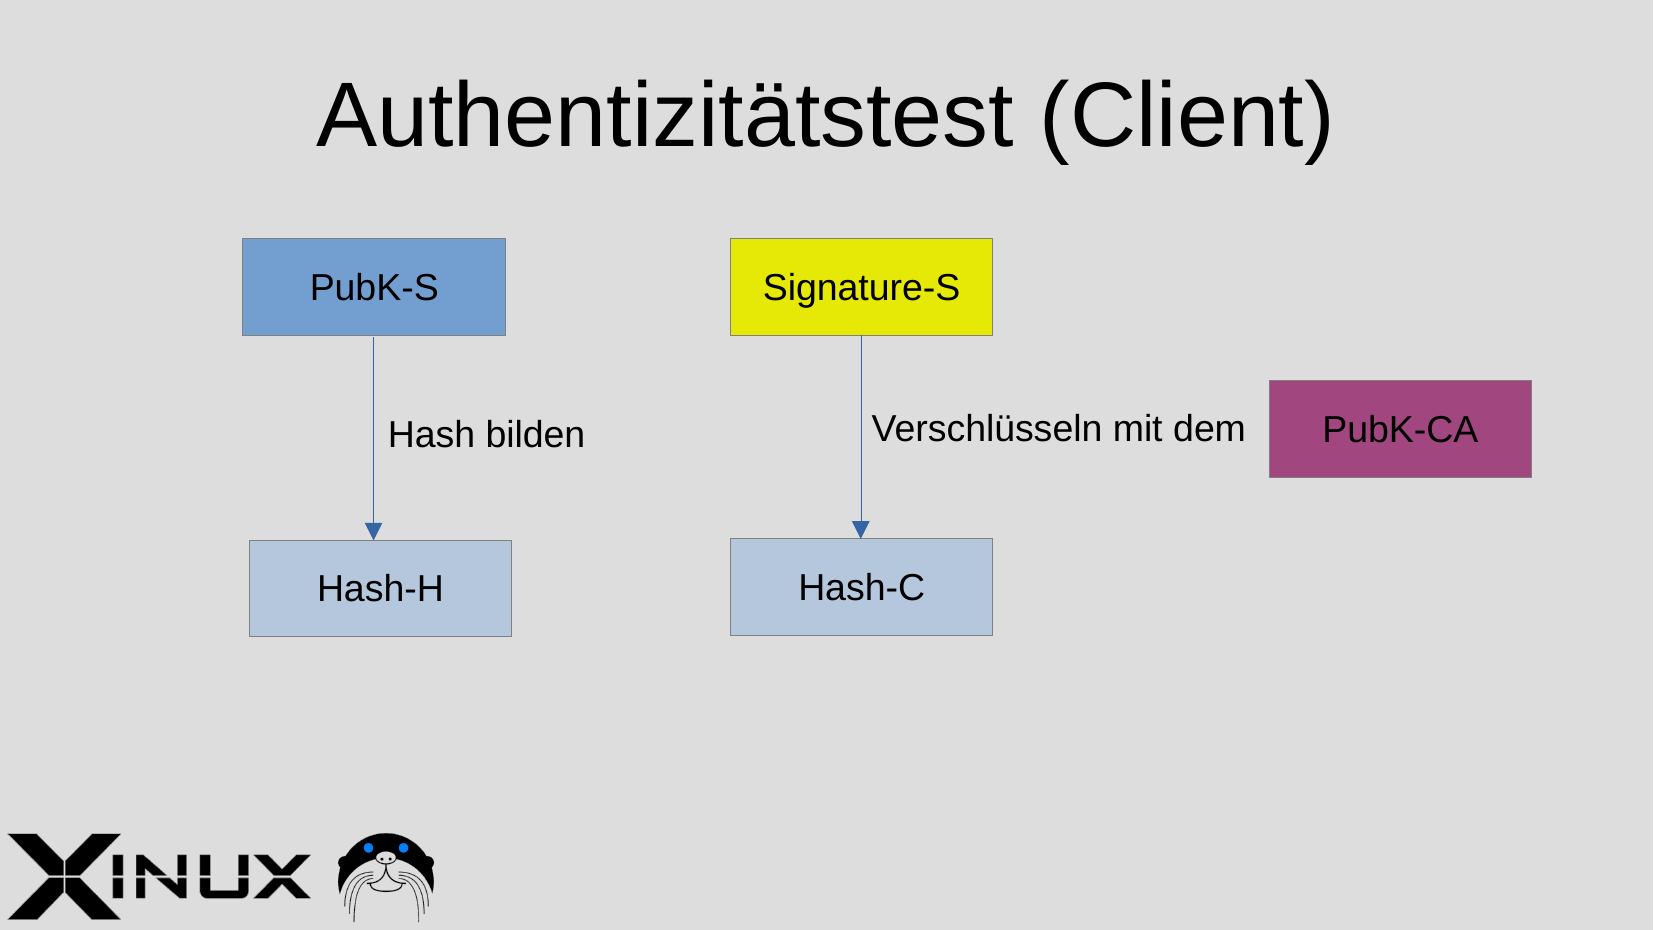

# Authentizitätstest (Client)
PubK-S
Signature-S
PubK-CA
Verschlüsseln mit dem
Hash bilden
Hash-C
Hash-H